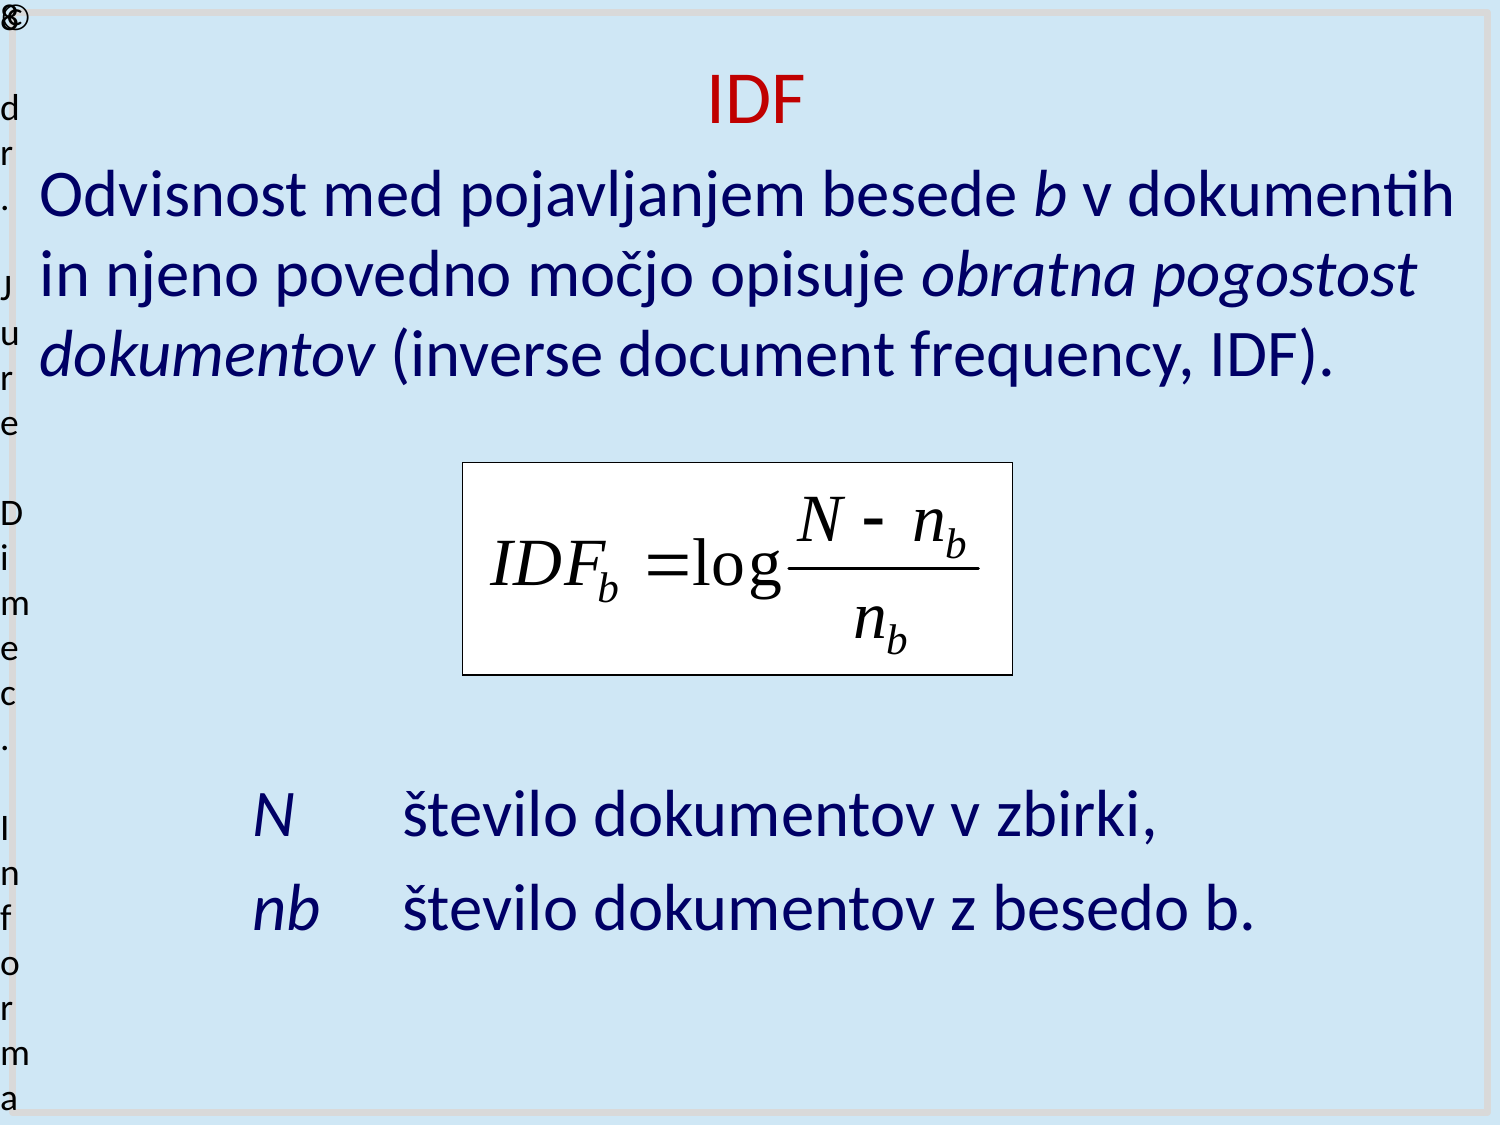

© dr. Jure Dimec. Informacijski viri na Internetu (2012 / 13). Računanje povednih moči.
# IDF
Odvisnost med pojavljanjem besede b v dokumentih in njeno povedno močjo opisuje obratna pogostost dokumentov (inverse document frequency, IDF).
N		število dokumentov v zbirki,
nb		število dokumentov z besedo b.